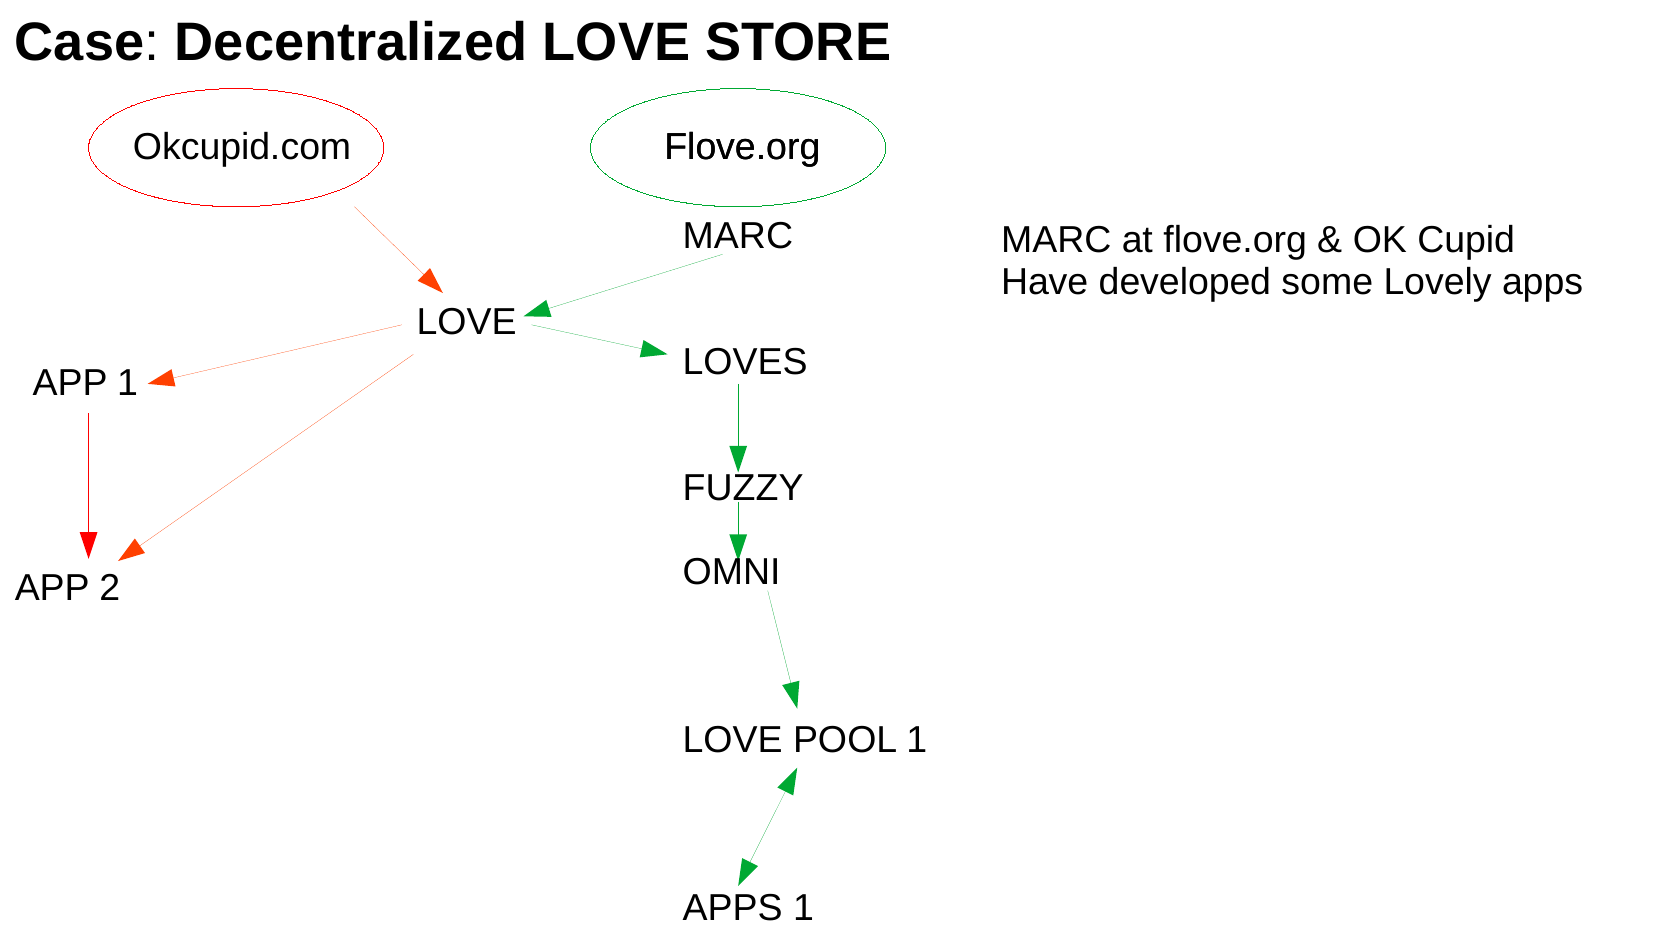

Case: Decentralized LOVE STORE
Okcupid.com
Flove.org
Flove.org
MARC
LOVES
FUZZY
OMNI
LOVE POOL 1
APPS 1
MARC at flove.org & OK Cupid
Have developed some Lovely apps
LOVE
APP 1
APP 2